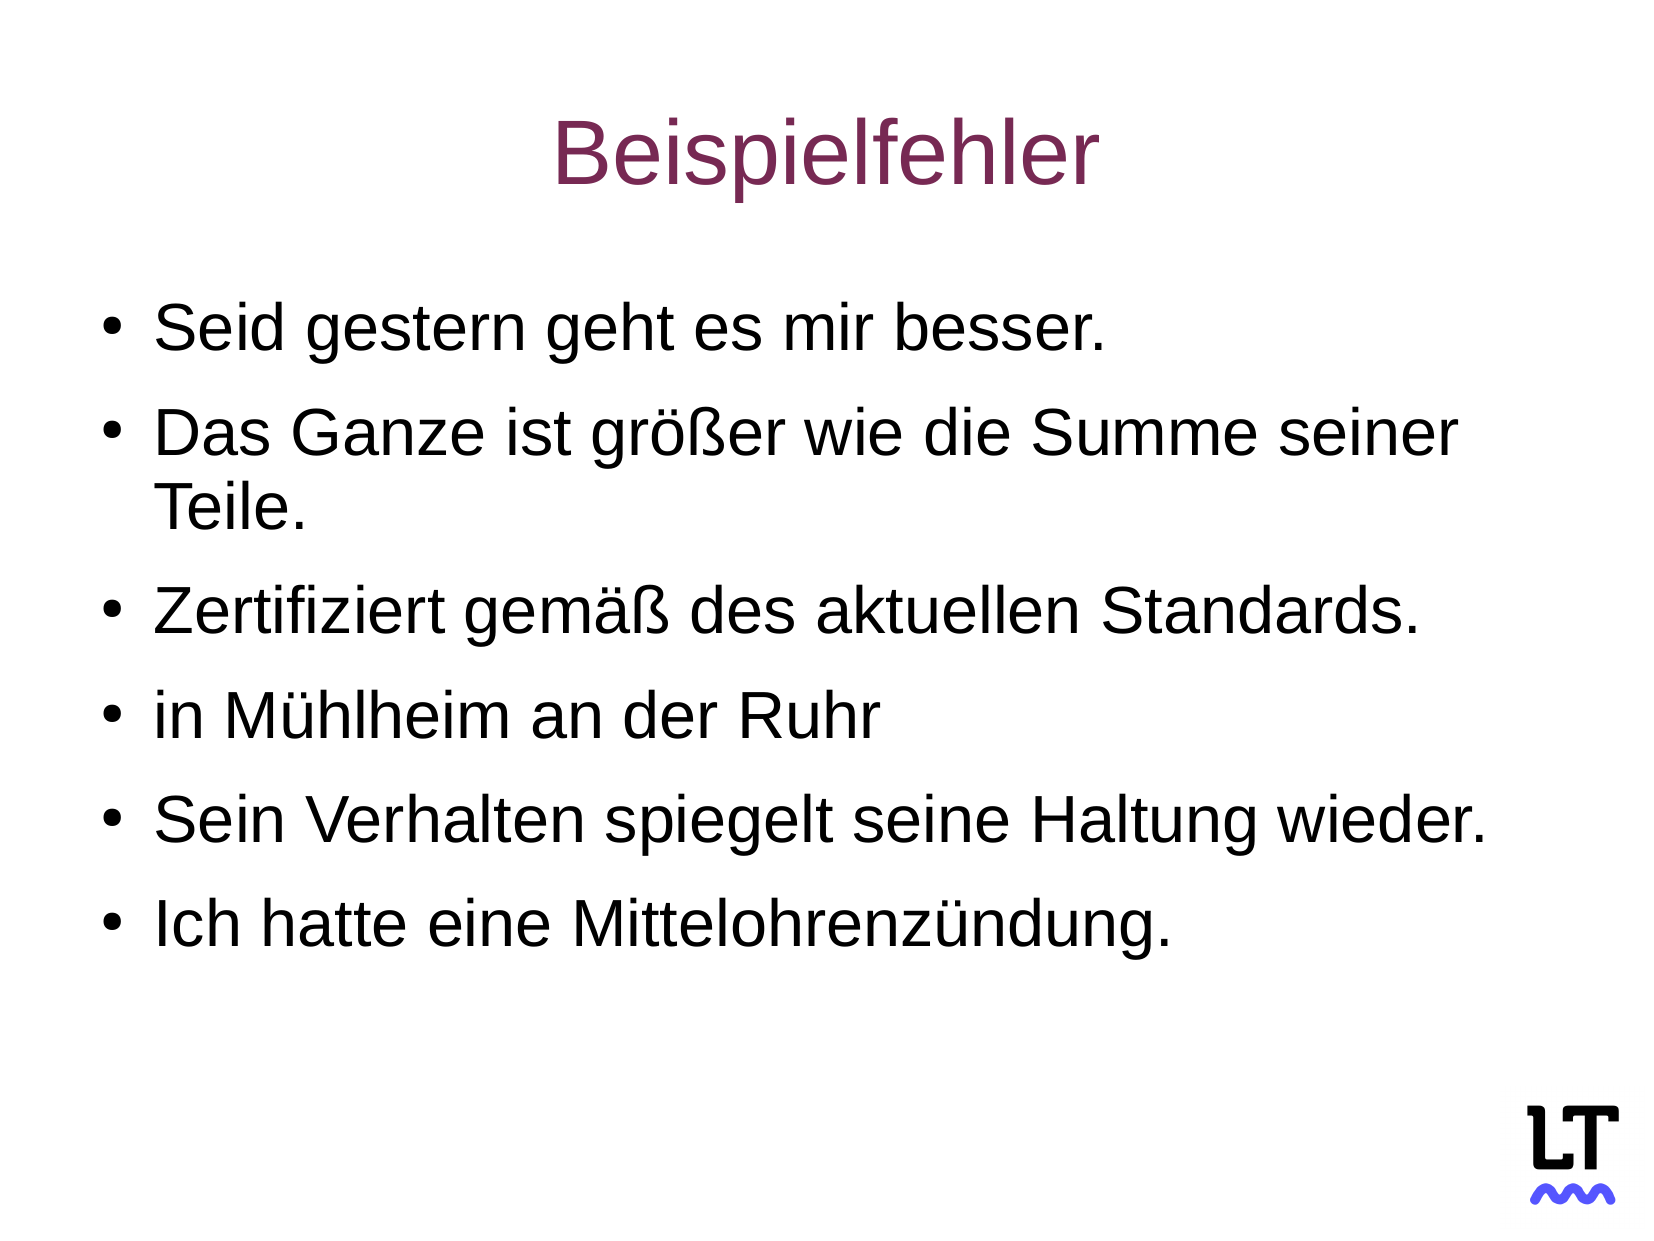

# Beispielfehler
Seid gestern geht es mir besser.
Das Ganze ist größer wie die Summe seiner Teile.
Zertifiziert gemäß des aktuellen Standards.
in Mühlheim an der Ruhr
Sein Verhalten spiegelt seine Haltung wieder.
Ich hatte eine Mittelohrenzündung.